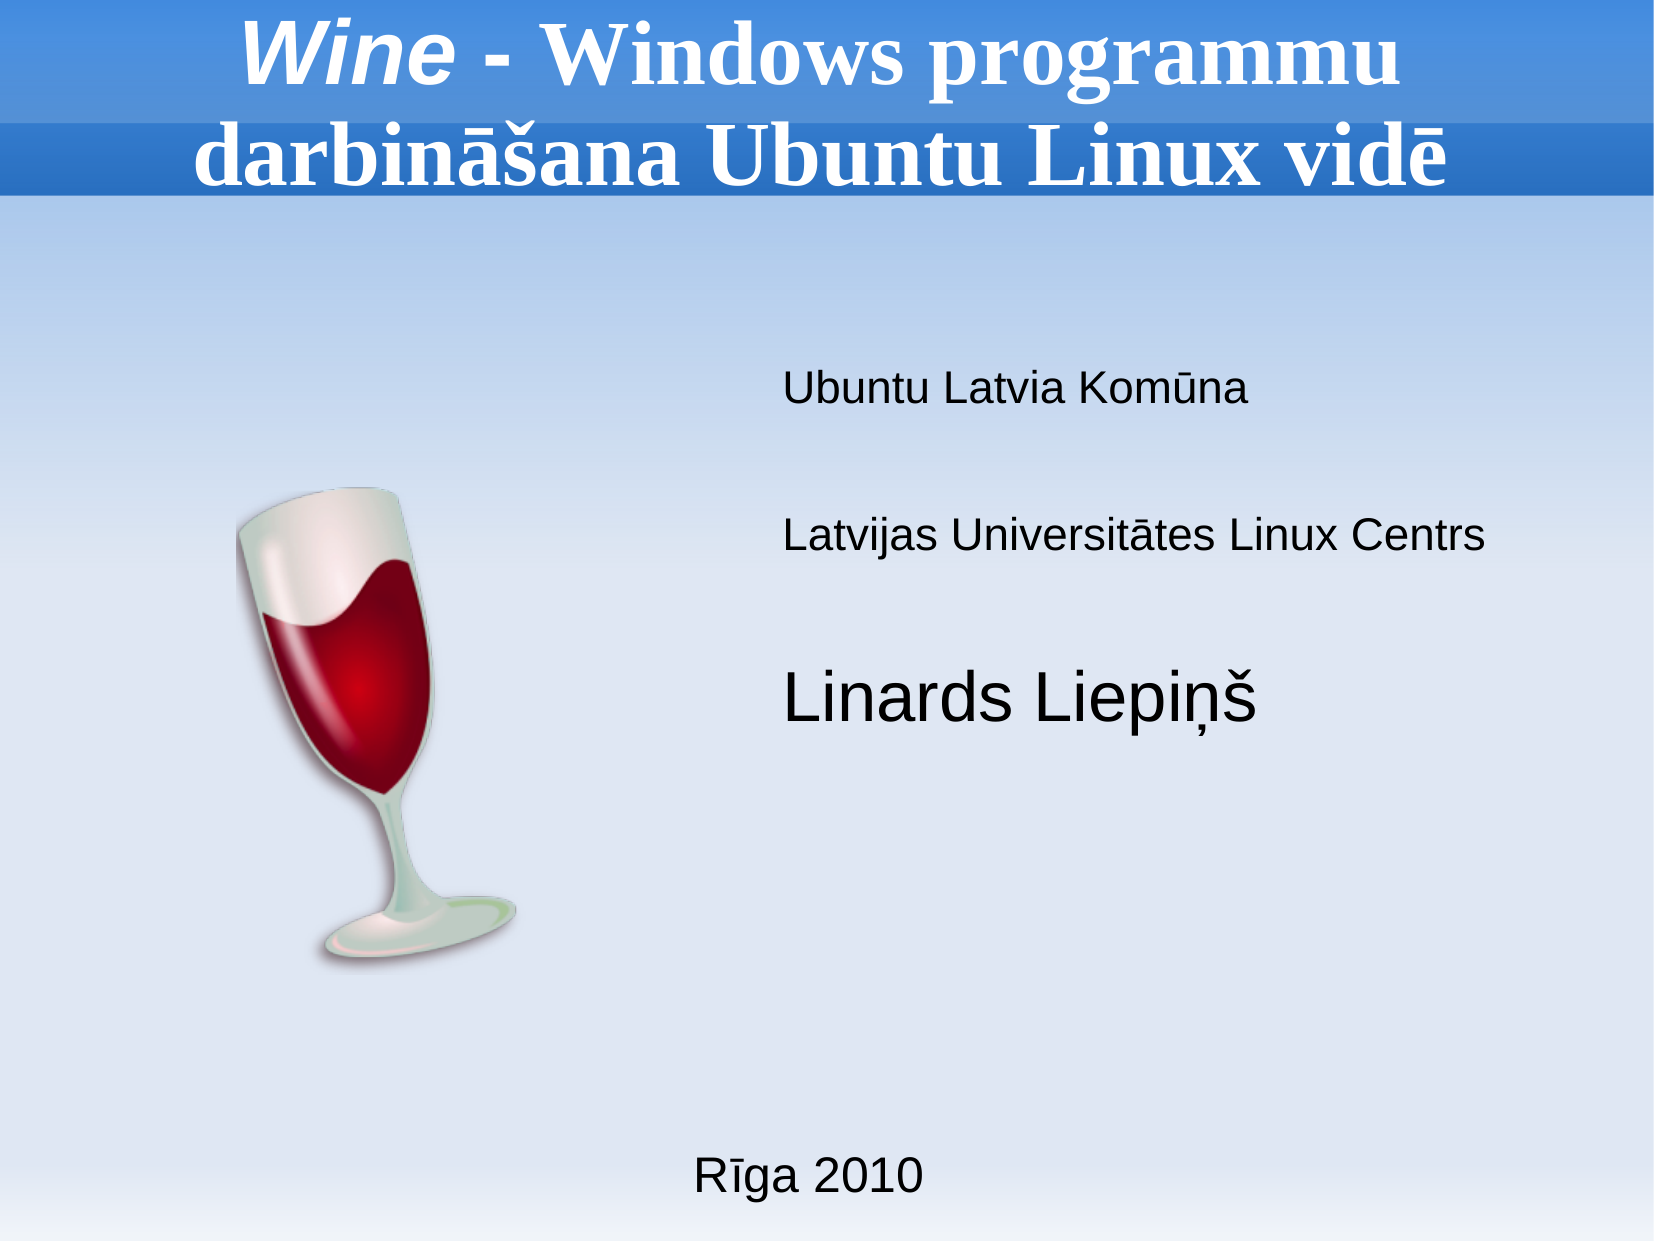

# Wine - Windows programmu darbināšana Ubuntu Linux vidē
Ubuntu Latvia Komūna
Latvijas Universitātes Linux Centrs
Linards Liepiņš
Rīga 2010